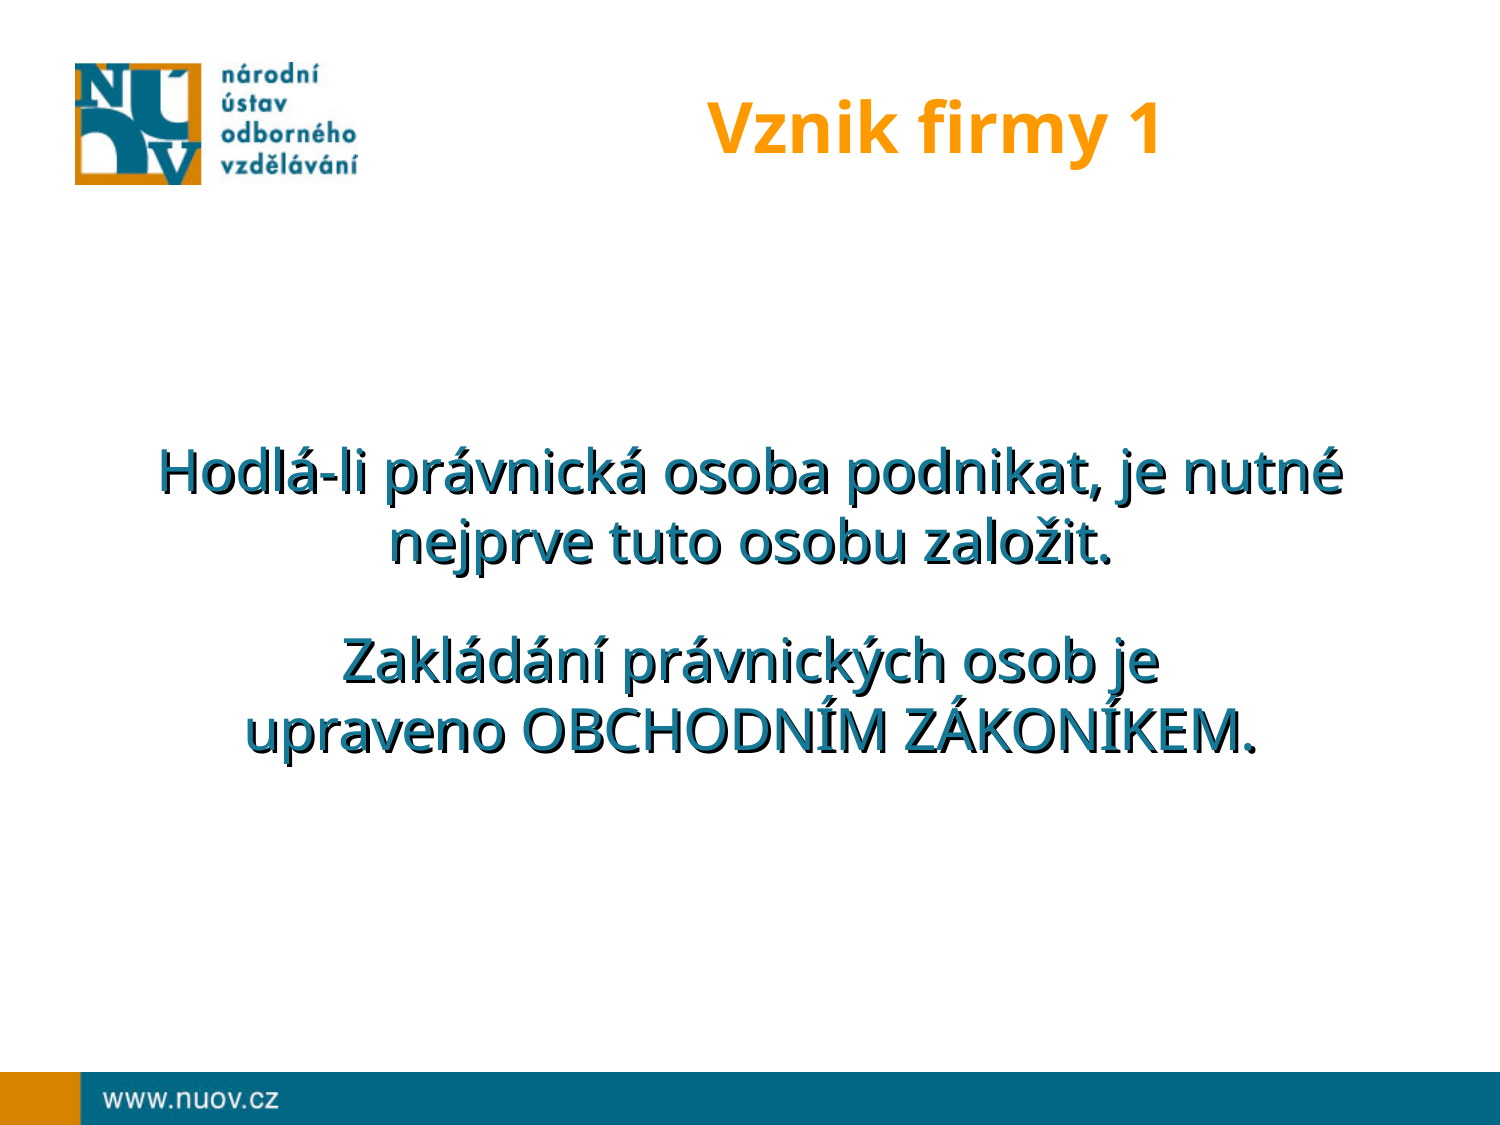

Vznik firmy 1
Hodlá-li právnická osoba podnikat, je nutné nejprve tuto osobu založit.
Zakládání právnických osob je
upraveno OBCHODNÍM ZÁKONÍKEM.